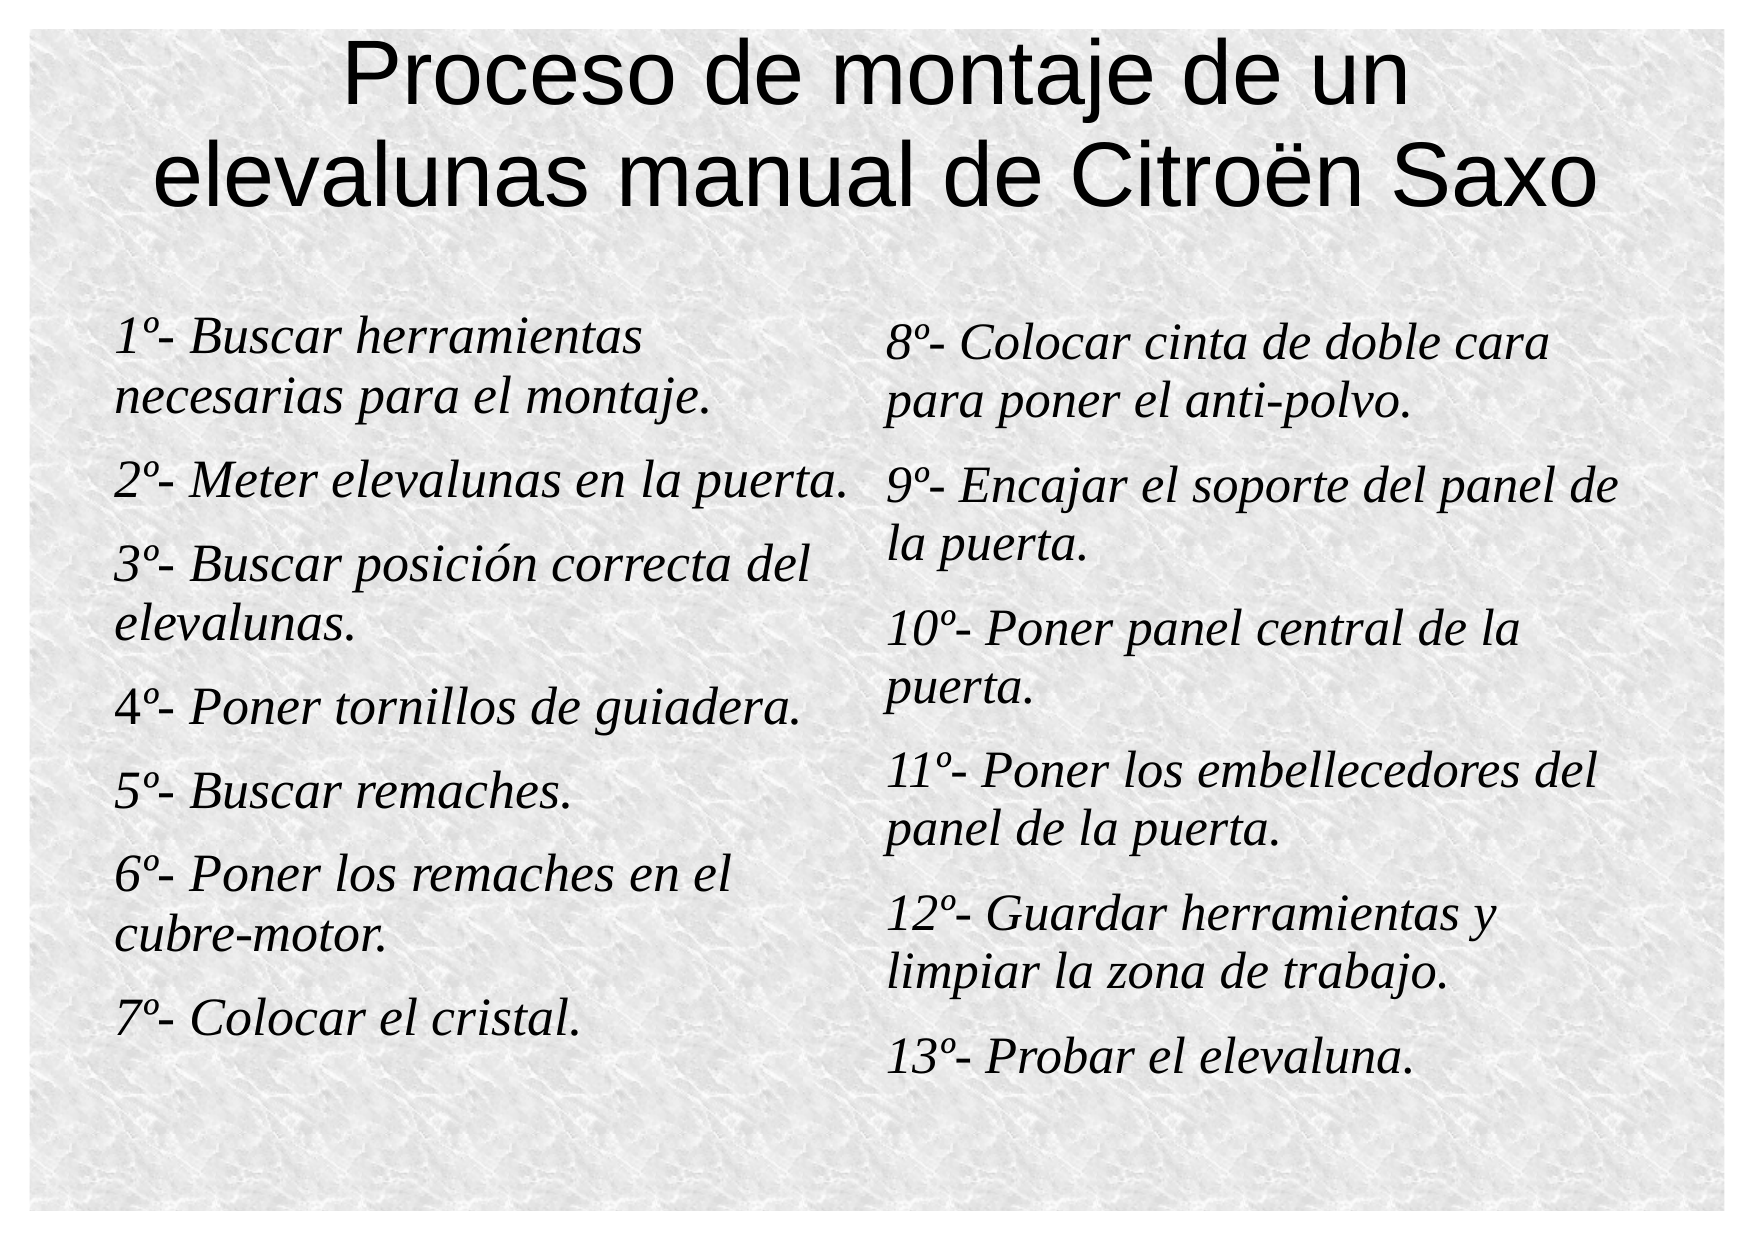

# Proceso de montaje de un elevalunas manual de Citroën Saxo
1º- Buscar herramientas necesarias para el montaje.
2º- Meter elevalunas en la puerta.
3º- Buscar posición correcta del elevalunas.
4º- Poner tornillos de guiadera.
5º- Buscar remaches.
6º- Poner los remaches en el cubre-motor.
7º- Colocar el cristal.
8º- Colocar cinta de doble cara para poner el anti-polvo.
9º- Encajar el soporte del panel de la puerta.
10º- Poner panel central de la puerta.
11º- Poner los embellecedores del panel de la puerta.
12º- Guardar herramientas y limpiar la zona de trabajo.
13º- Probar el elevaluna.